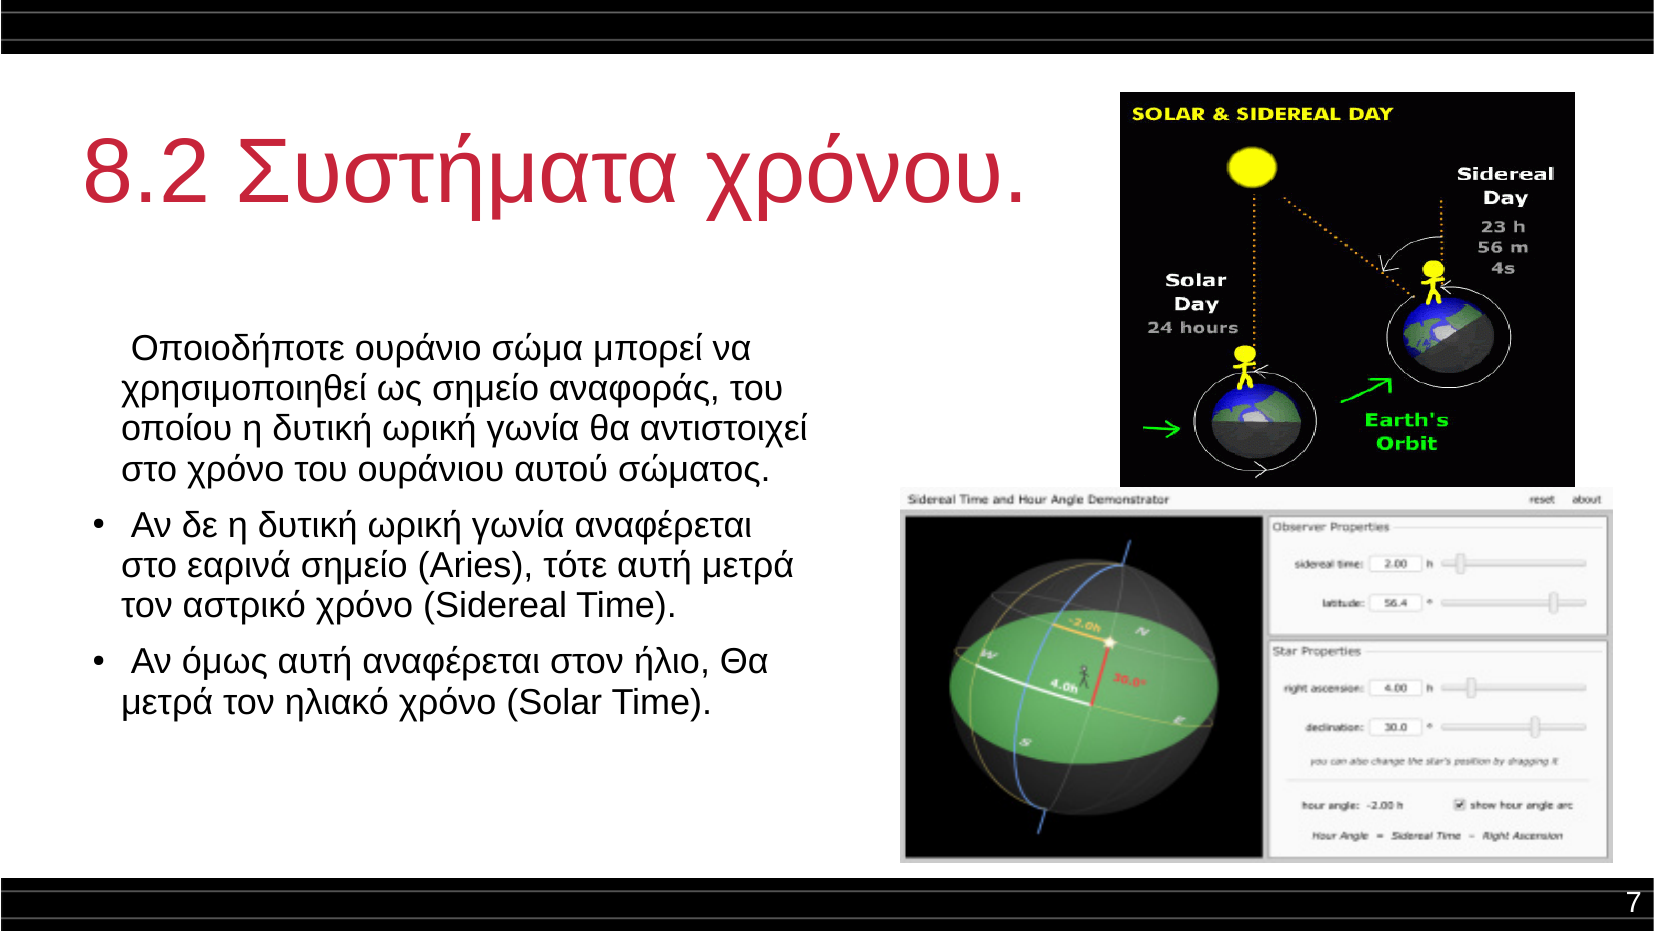

# 8.2 Συστήματα χρόνου.
 Οποιοδήποτε ουράνιο σώμα μπορεί να χρησιμοποιηθεί ως σημείο αναφοράς, του οποίου η δυτική ωρική γωνία θα αντιστοιχεί στο χρόνο του ουράνιου αυτού σώματος.
 Αν δε η δυτική ωρική γωνία αναφέρεται στο εαρινά σημείο (Aries), τότε αυτή μετρά τον αστρικό χρόνο (Sidereal Time).
 Αν όμως αυτή αναφέρεται στον ήλιο, Θα μετρά τον ηλιακό χρόνο (Solar Time).